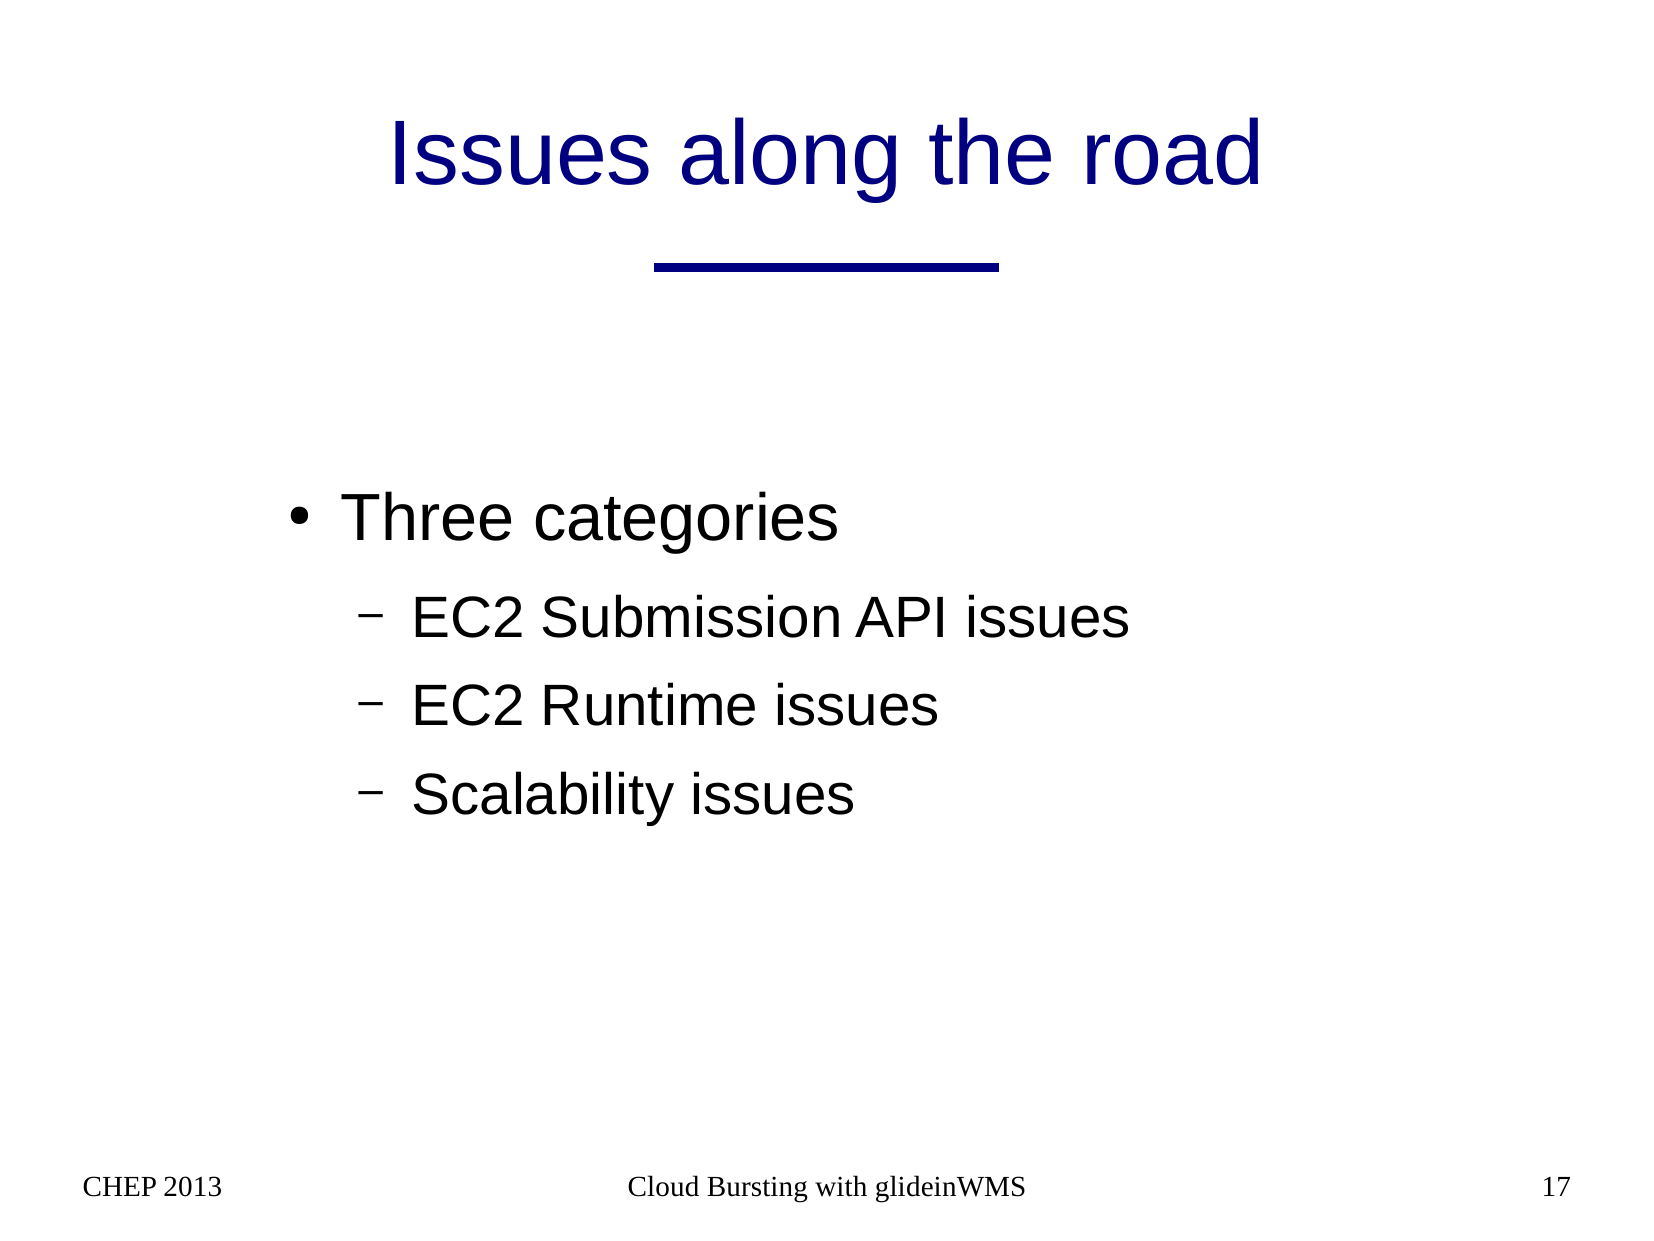

# Issues along the road
Three categories
EC2 Submission API issues
EC2 Runtime issues
Scalability issues
CHEP 2013
Cloud Bursting with glideinWMS
17